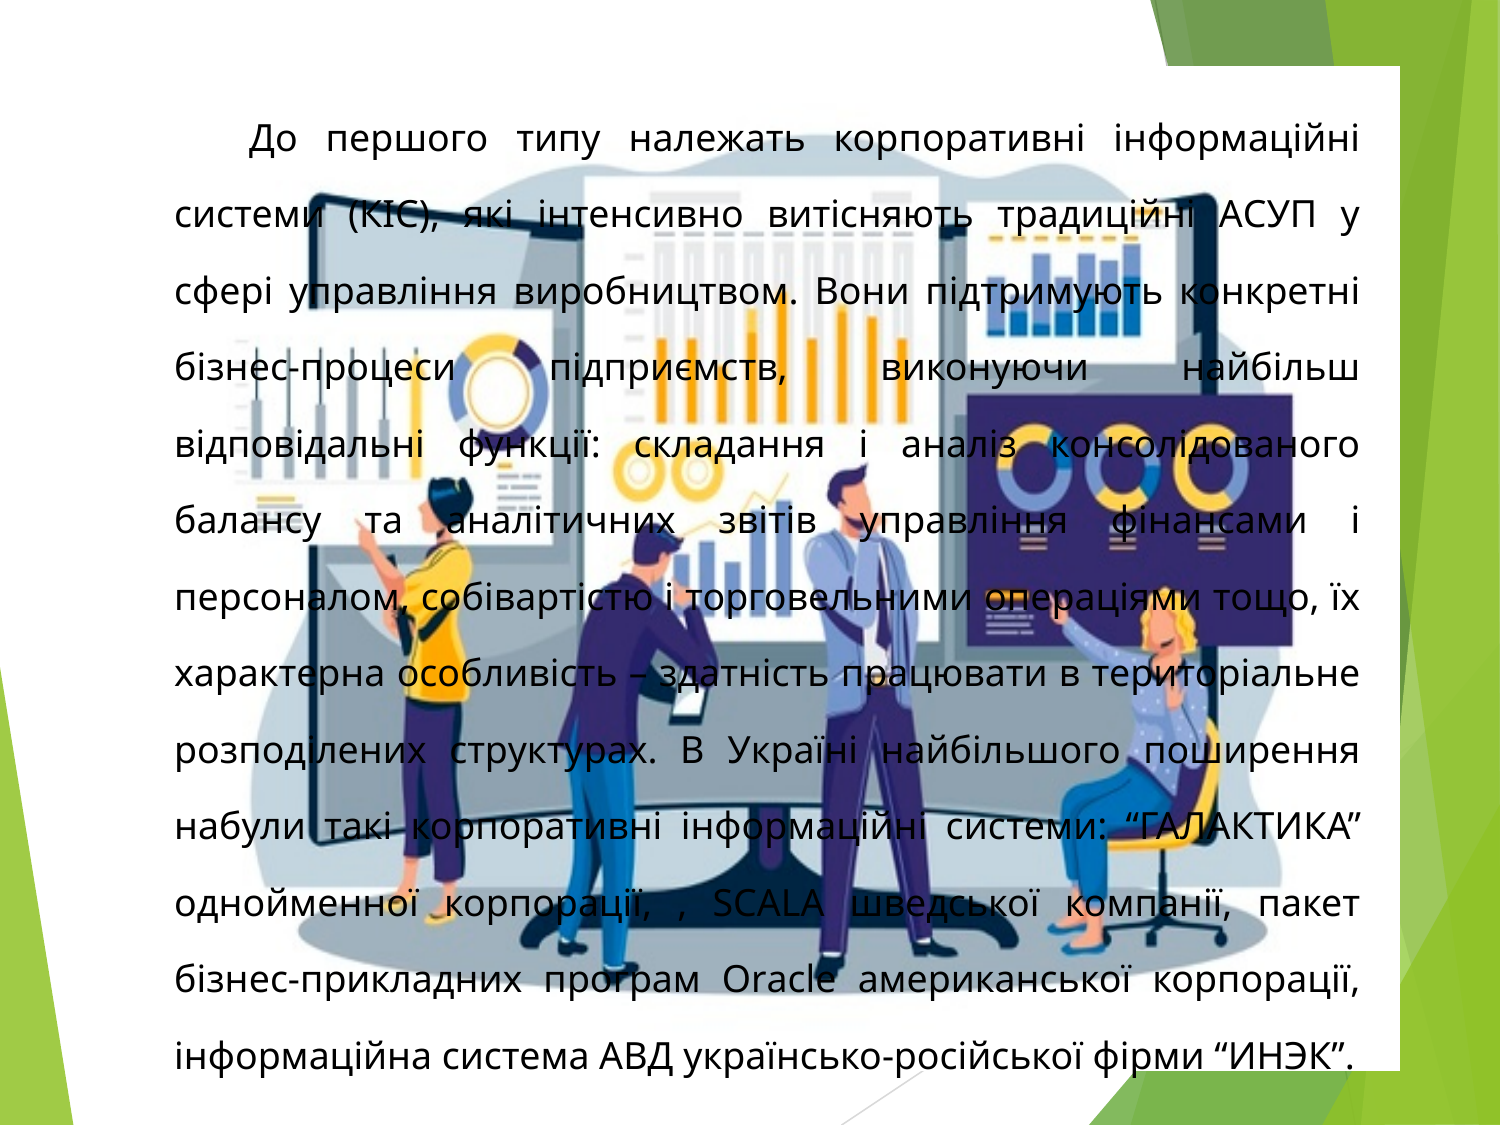

До першого типу належать корпоративні інформаційні системи (КІС), які інтенсивно витісняють традиційні АСУП у сфері управління виробництвом. Вони підтримують конкретні бізнес-процеси підприємств, виконуючи найбільш відповідальні функції: складання і аналіз консолідованого балансу та аналітичних звітів управління фінансами і персоналом, собівартістю і торговельними операціями тощо, їх характерна особливість – здатність працювати в територіальне розподілених структурах. В Україні найбільшого поширення набули такі корпоративні інформаційні сис­теми: “ГАЛАКТИКА” однойменної корпорації, , SСАLА шведської компанії, пакет бізнес-прикладних програм Оrасle американської корпорації, інформаційна система АВД українсько-російської фірми “ИНЭК”.